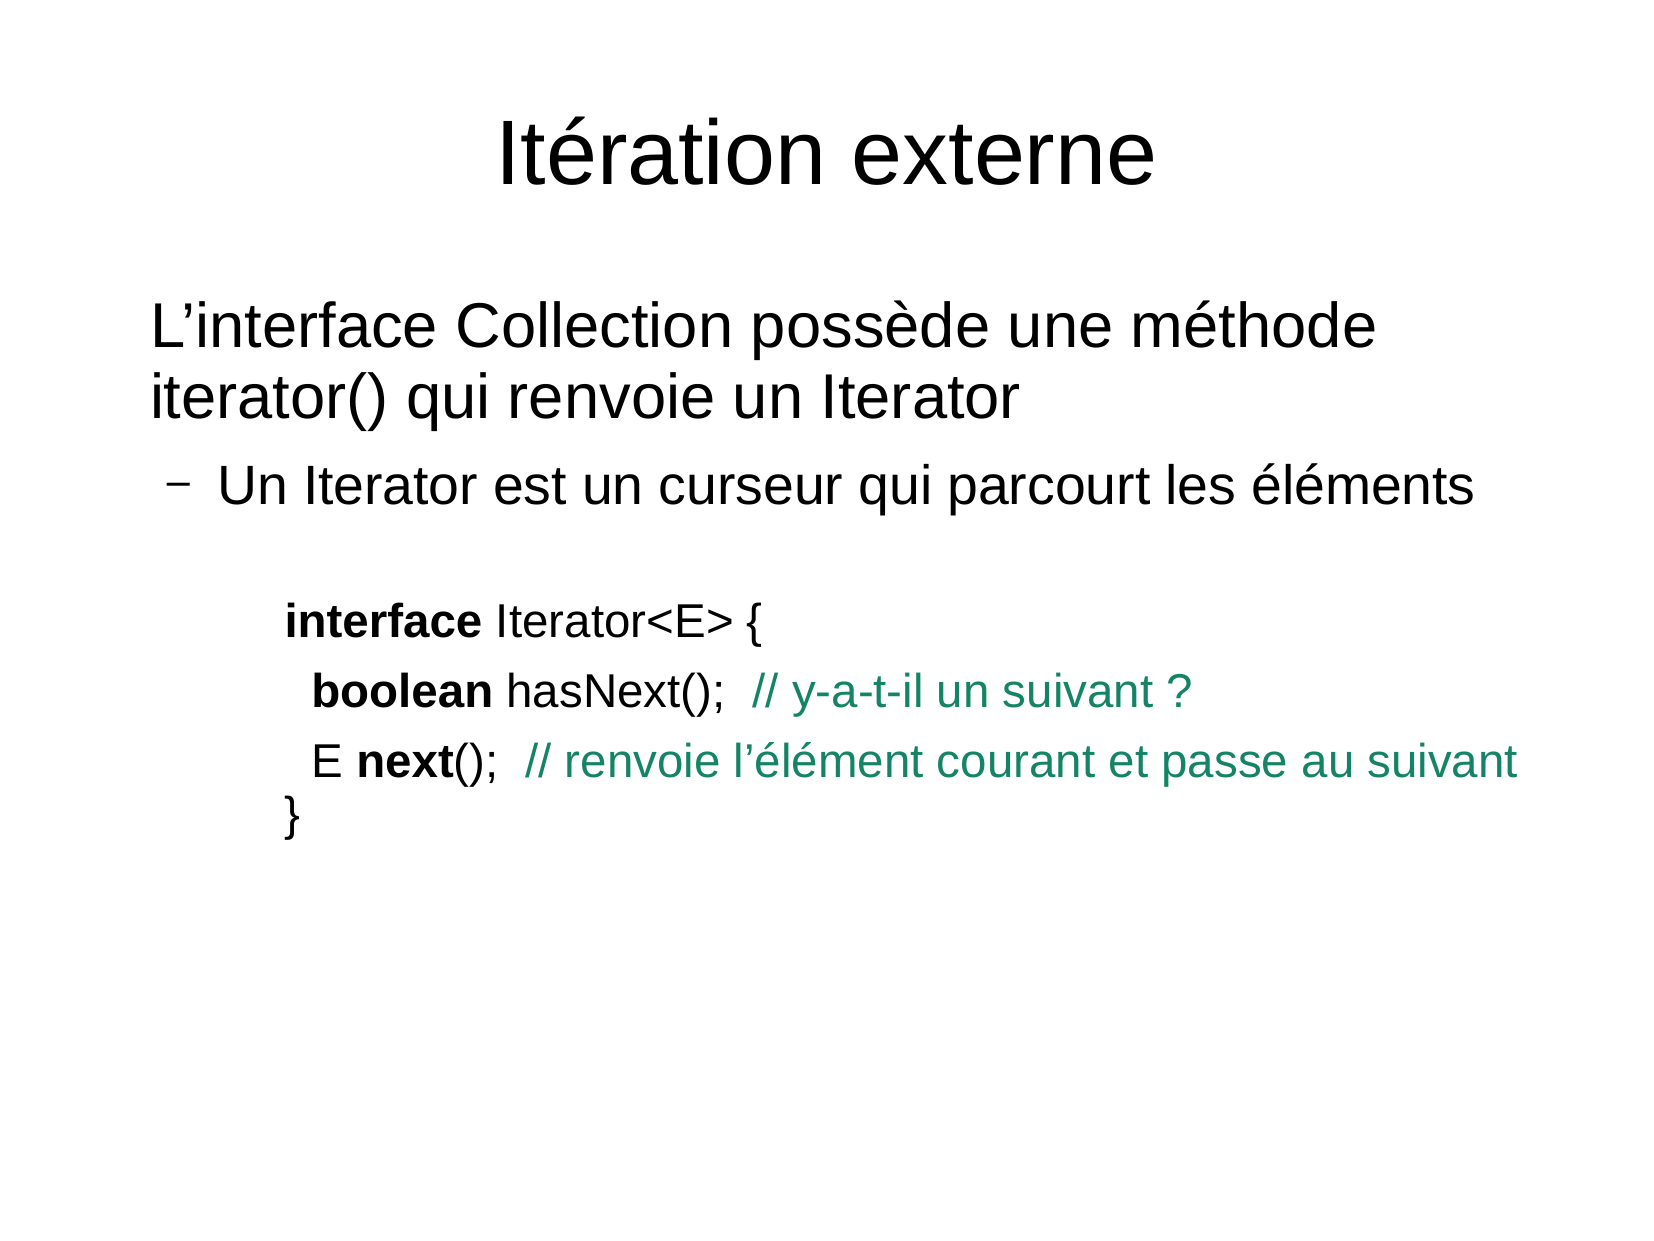

# Itération externe
L’interface Collection possède une méthode iterator() qui renvoie un Iterator
Un Iterator est un curseur qui parcourt les éléments
interface Iterator<E> {
 boolean hasNext(); // y-a-t-il un suivant ?
 E next(); // renvoie l’élément courant et passe au suivant
}